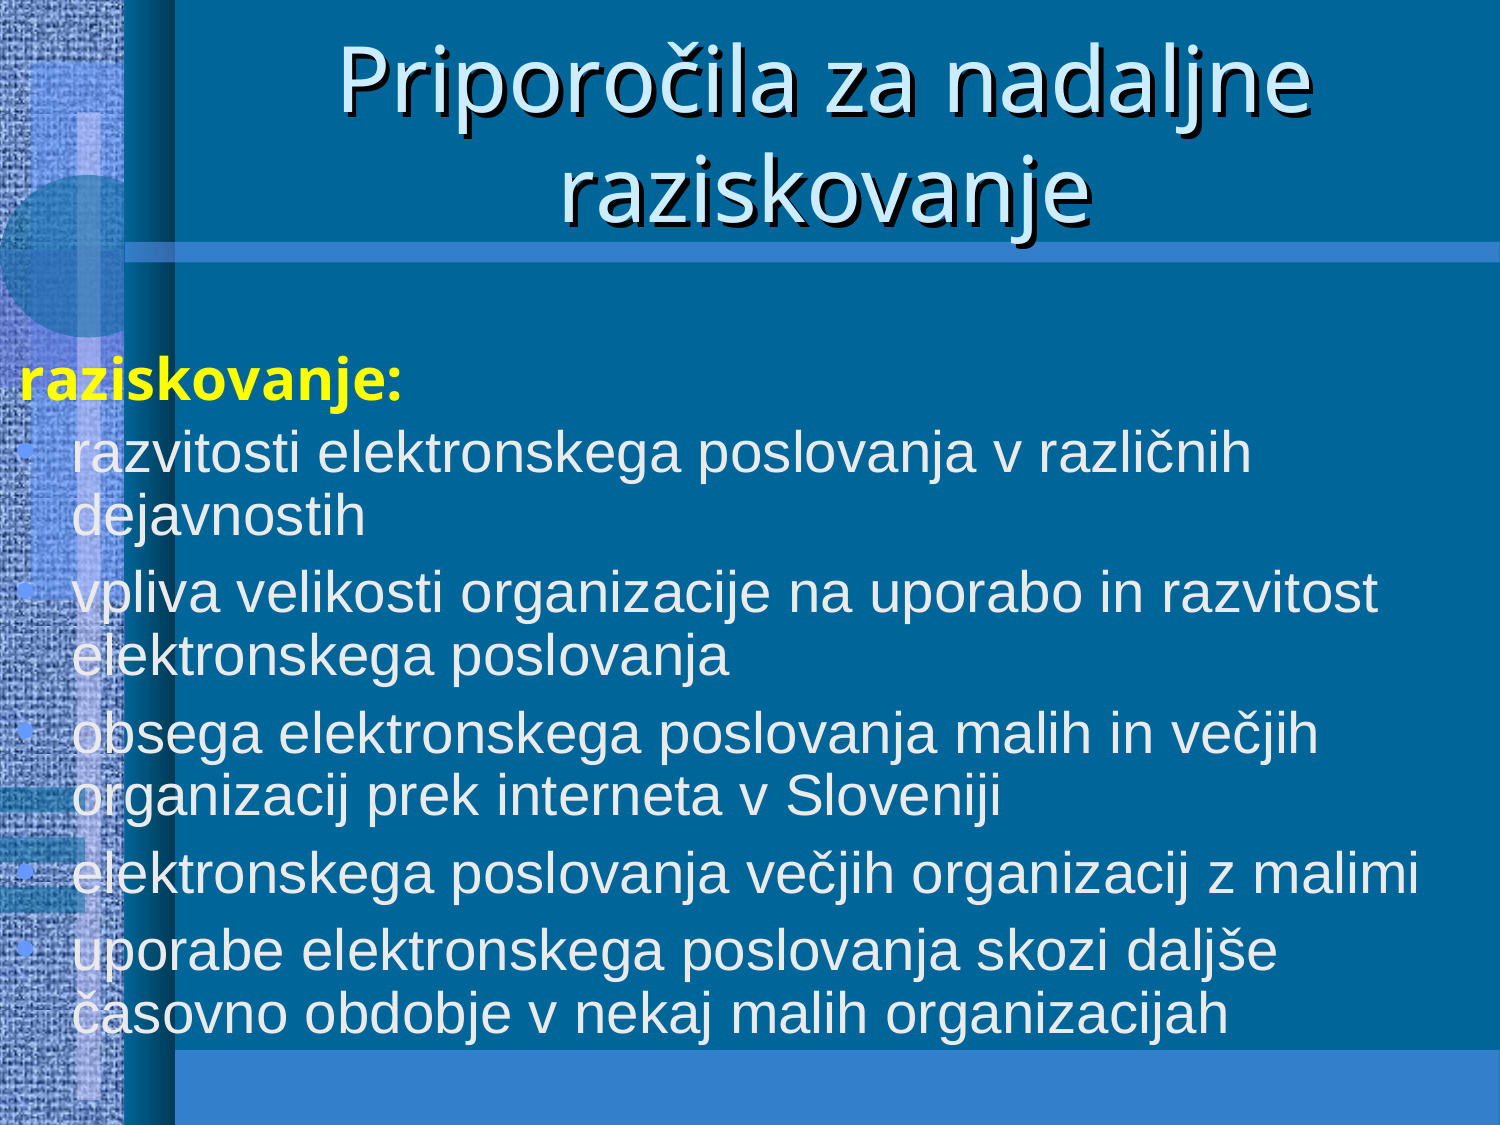

# Priporočila za nadaljne raziskovanje
raziskovanje:
razvitosti elektronskega poslovanja v različnih dejavnostih
vpliva velikosti organizacije na uporabo in razvitost elektronskega poslovanja
obsega elektronskega poslovanja malih in večjih organizacij prek interneta v Sloveniji
elektronskega poslovanja večjih organizacij z malimi
uporabe elektronskega poslovanja skozi daljše časovno obdobje v nekaj malih organizacijah